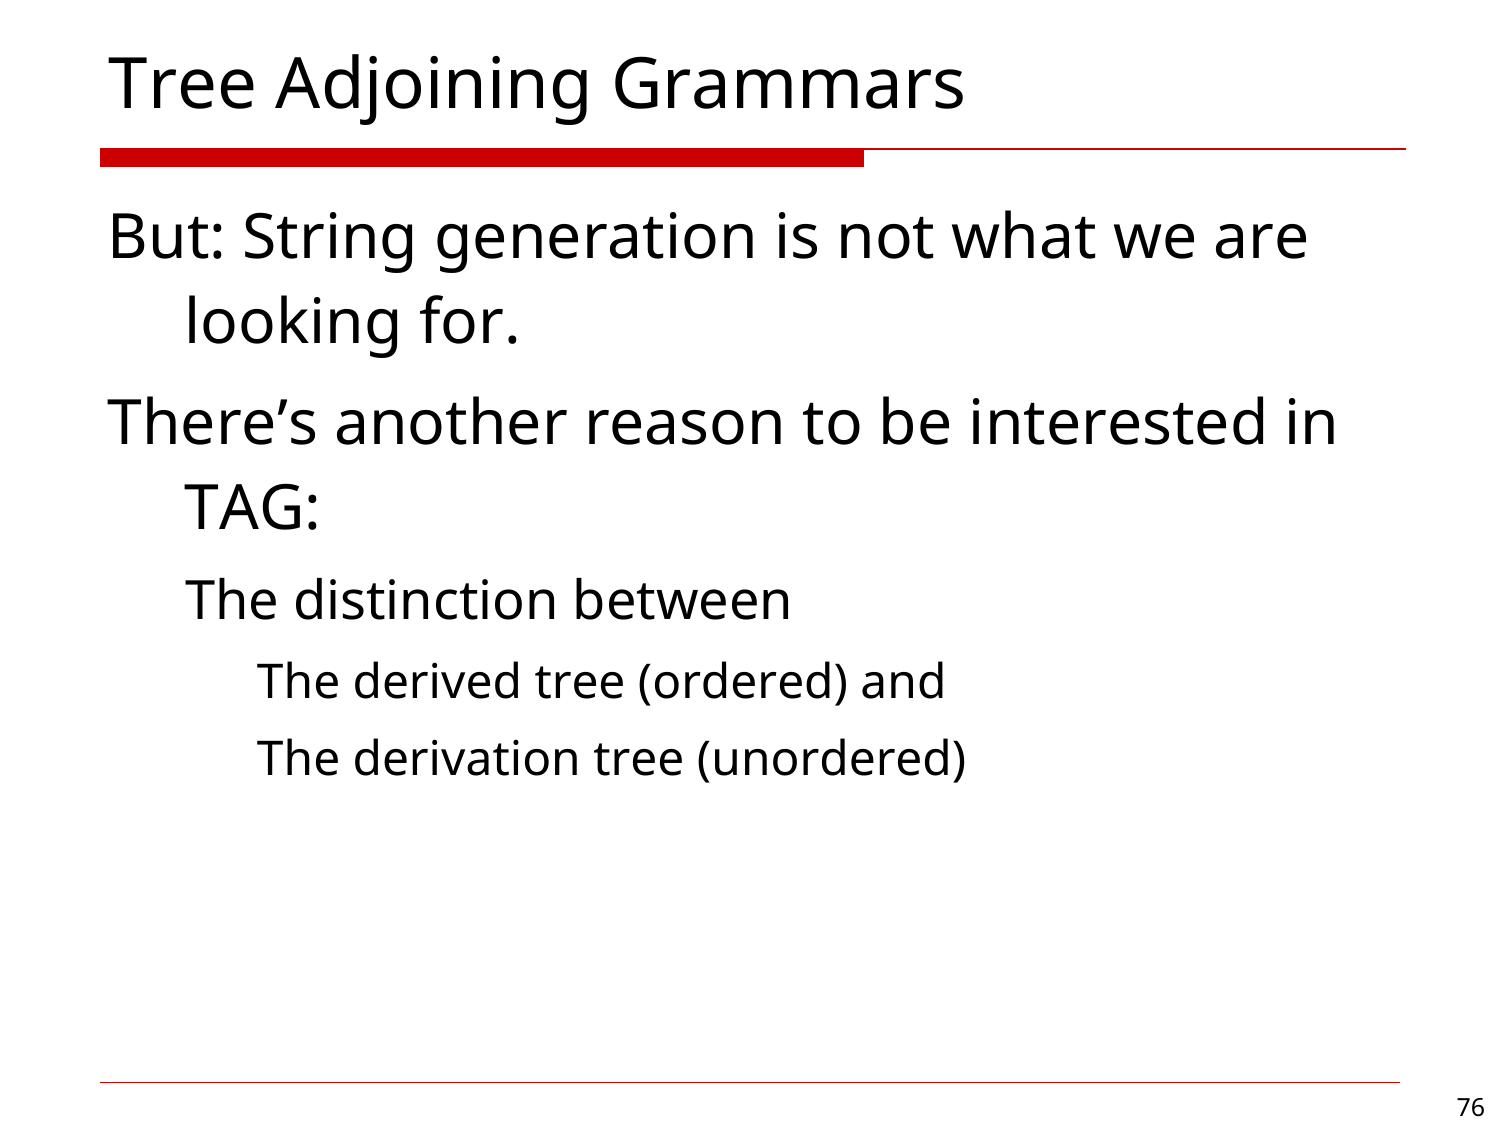

# Tree Adjoining Grammars
But: String generation is not what we are looking for.
There’s another reason to be interested in TAG:
The distinction between
The derived tree (ordered) and
The derivation tree (unordered)
76